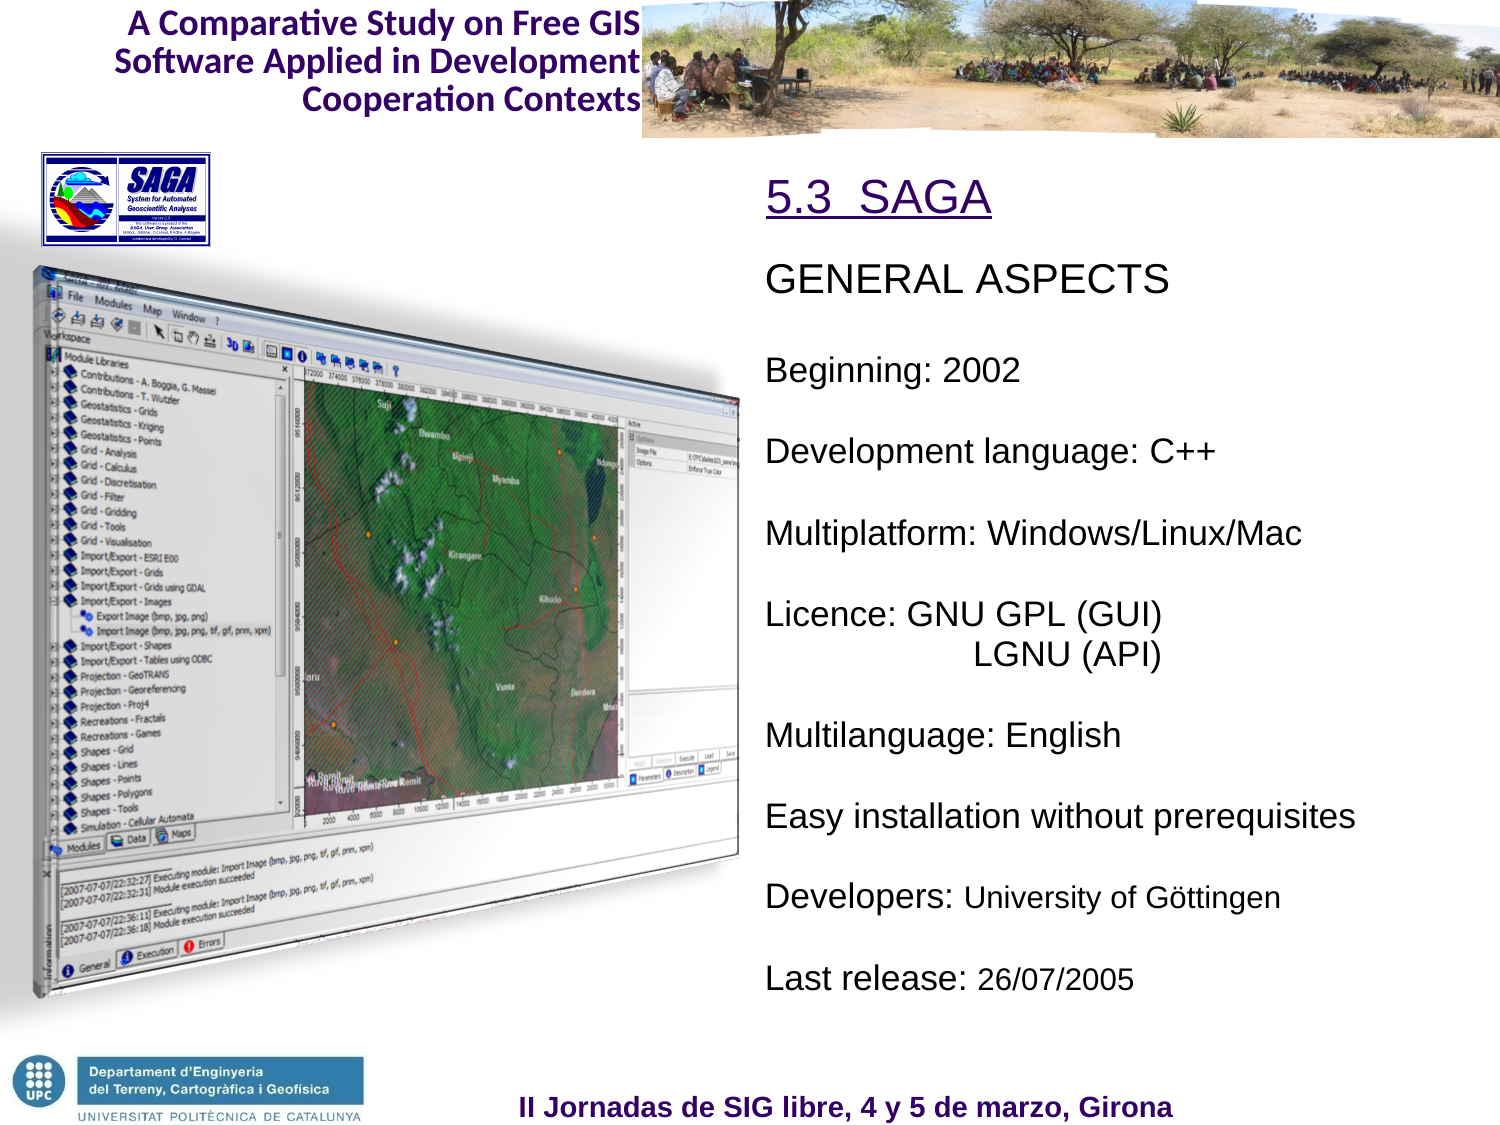

# 5.3 SAGA
GENERAL ASPECTS
Beginning: 2002
Development language: C++
Multiplatform: Windows/Linux/Mac
Licence: GNU GPL (GUI)
		 LGNU (API)
Multilanguage: English
Easy installation without prerequisites
Developers: University of Göttingen
Last release: 26/07/2005
II Jornadas de SIG libre, 4 y 5 de marzo, Girona